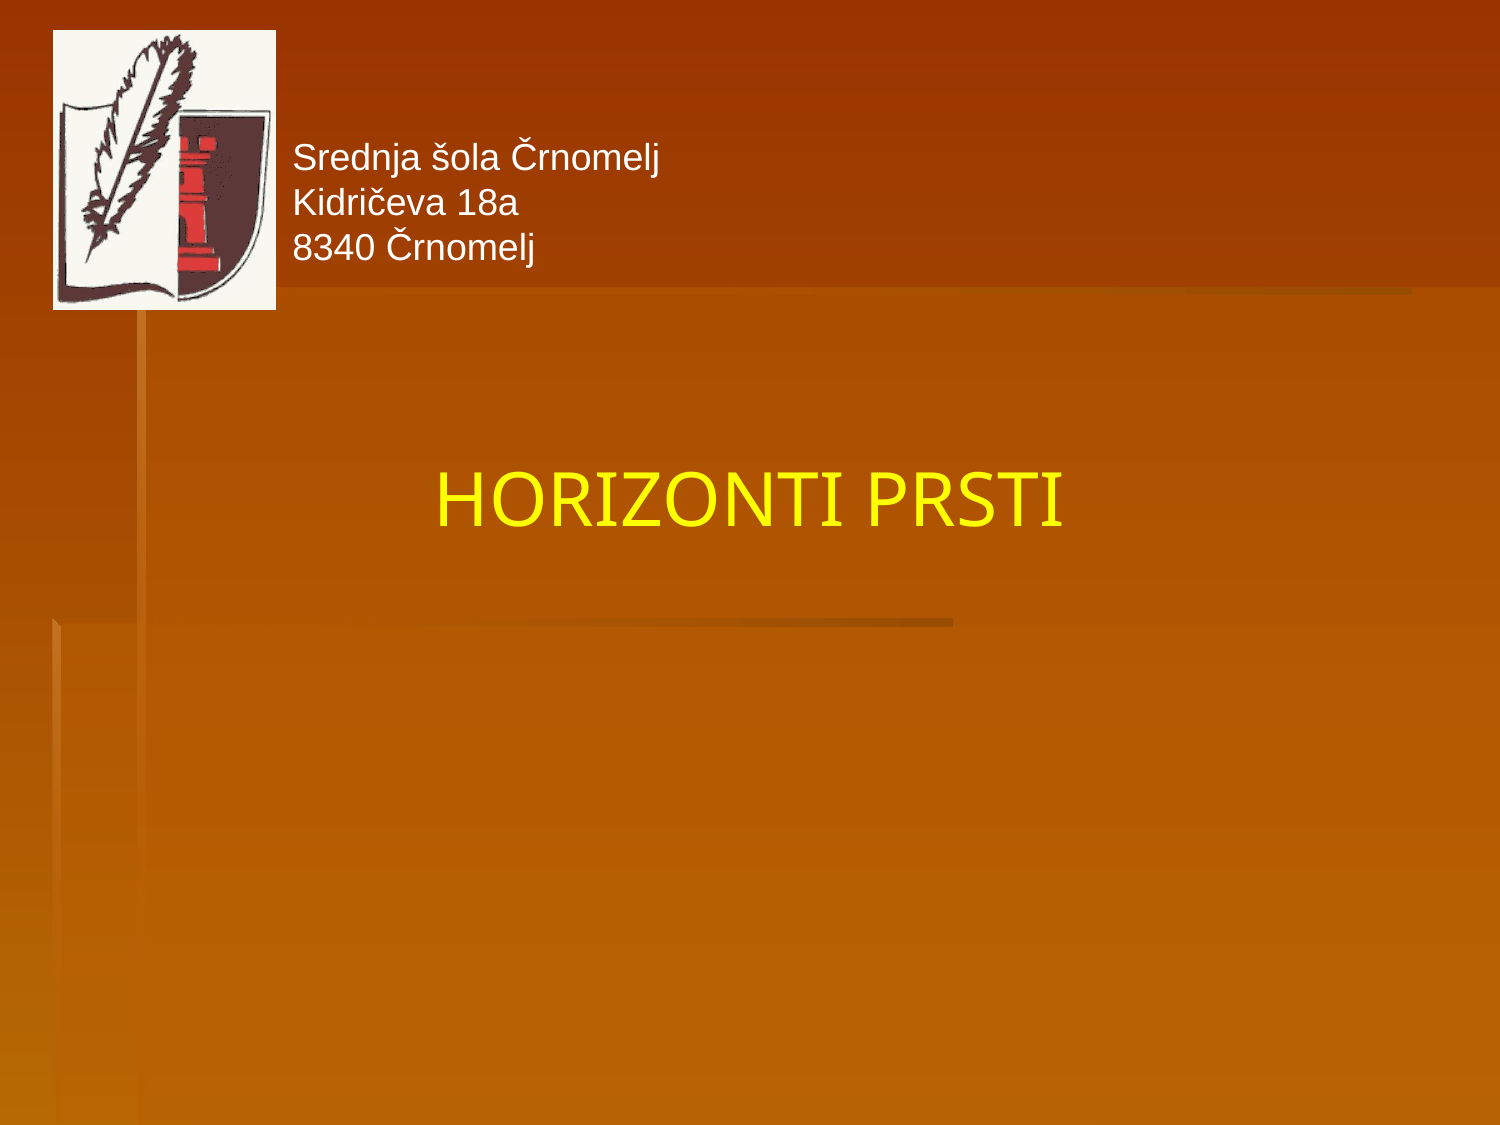

Srednja šola Črnomelj
Kidričeva 18a
8340 Črnomelj
HORIZONTI PRSTI